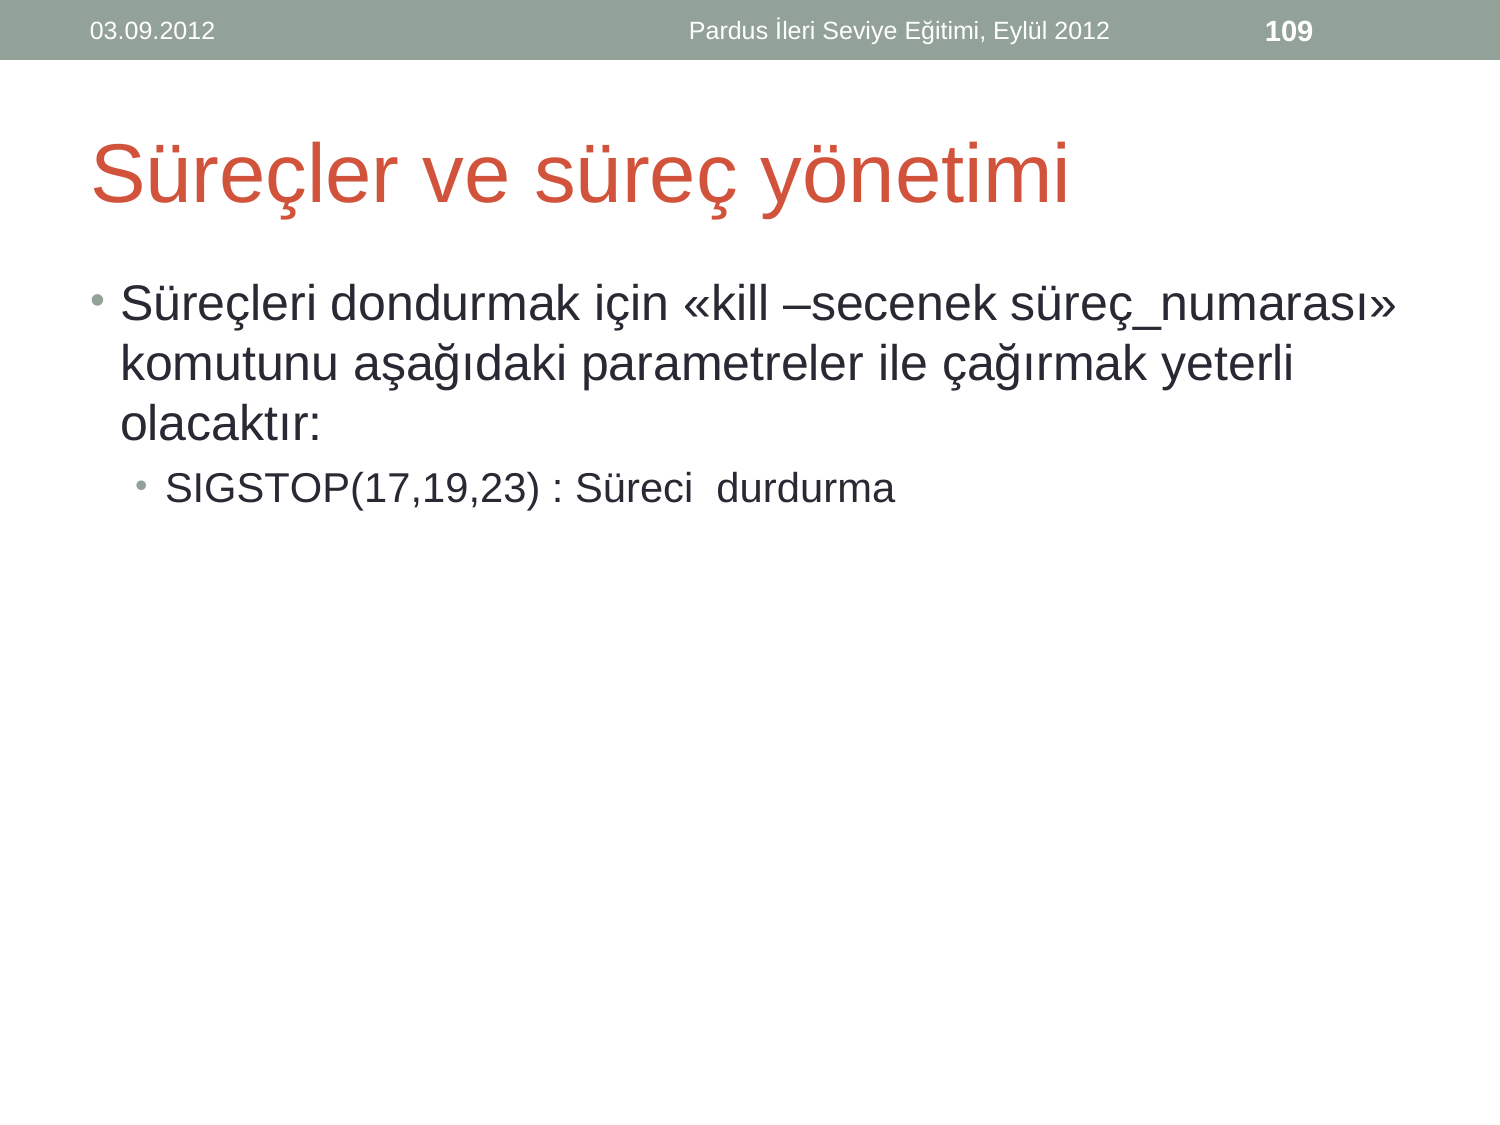

03.09.2012
Pardus İleri Seviye Eğitimi, Eylül 2012
# Süreçler ve süreç yönetimi
Süreçleri dondurmak için «kill –secenek süreç_numarası» komutunu aşağıdaki parametreler ile çağırmak yeterli olacaktır:
SIGSTOP(17,19,23) : Süreci durdurma